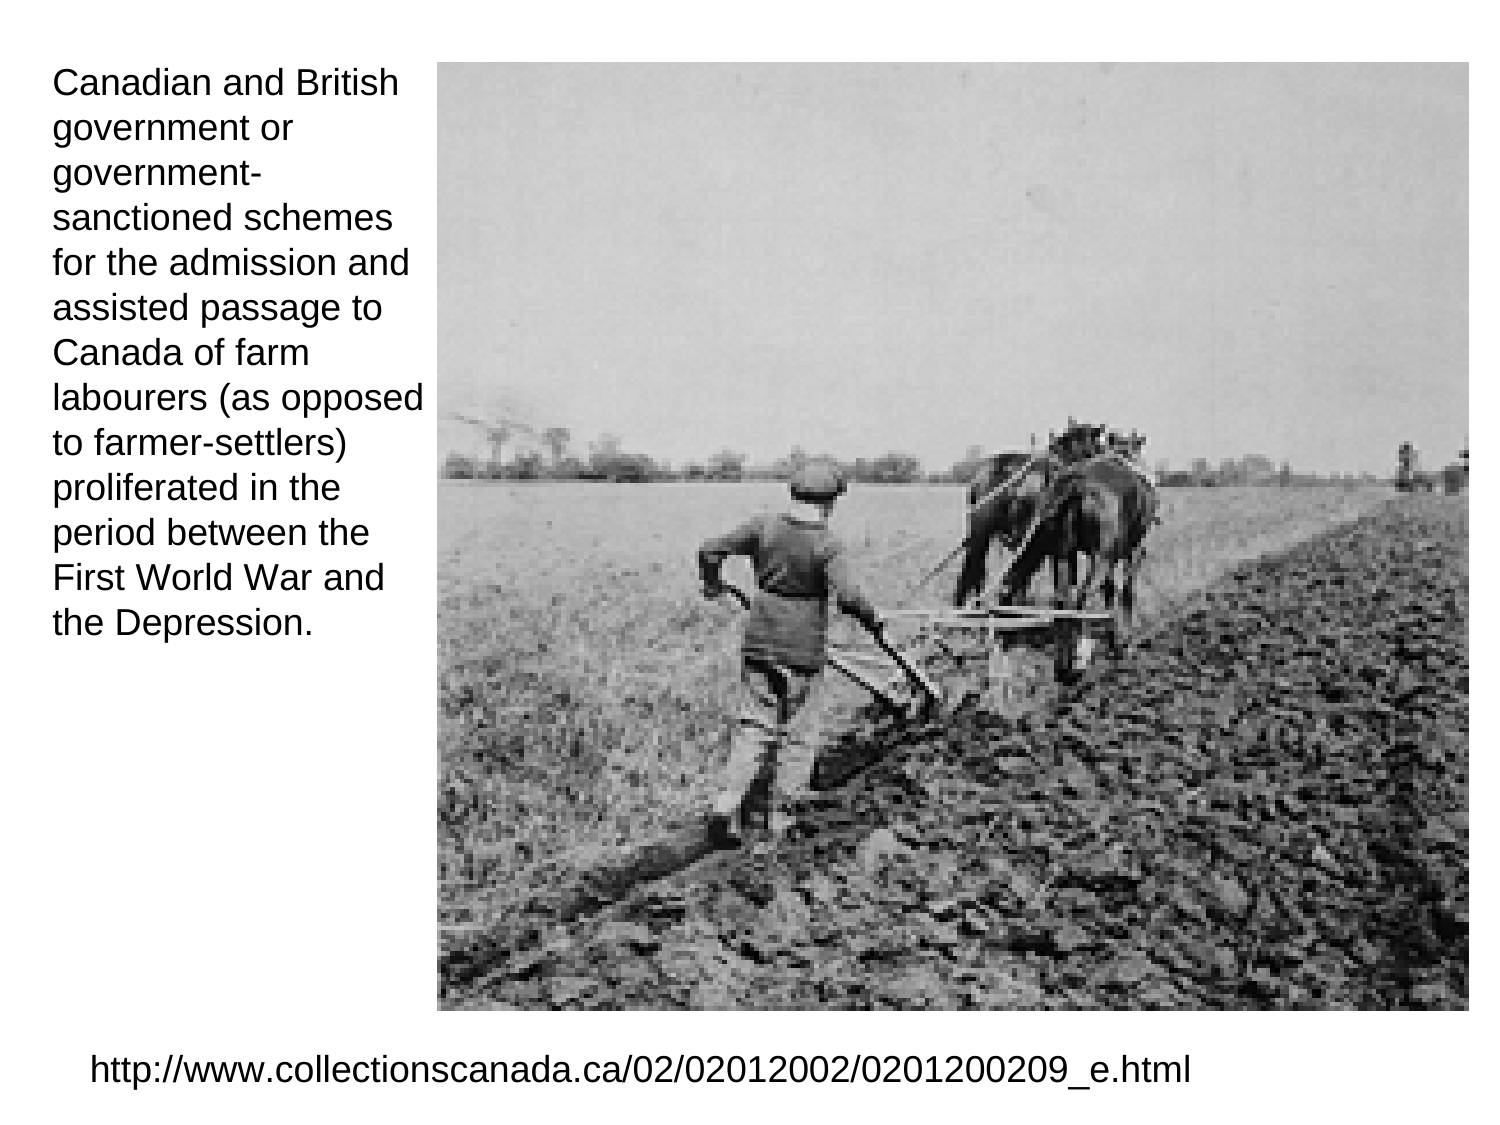

Canadian and British government or government-sanctioned schemes for the admission and assisted passage to Canada of farm labourers (as opposed to farmer-settlers) proliferated in the period between the First World War and the Depression.
http://www.collectionscanada.ca/02/02012002/0201200209_e.html